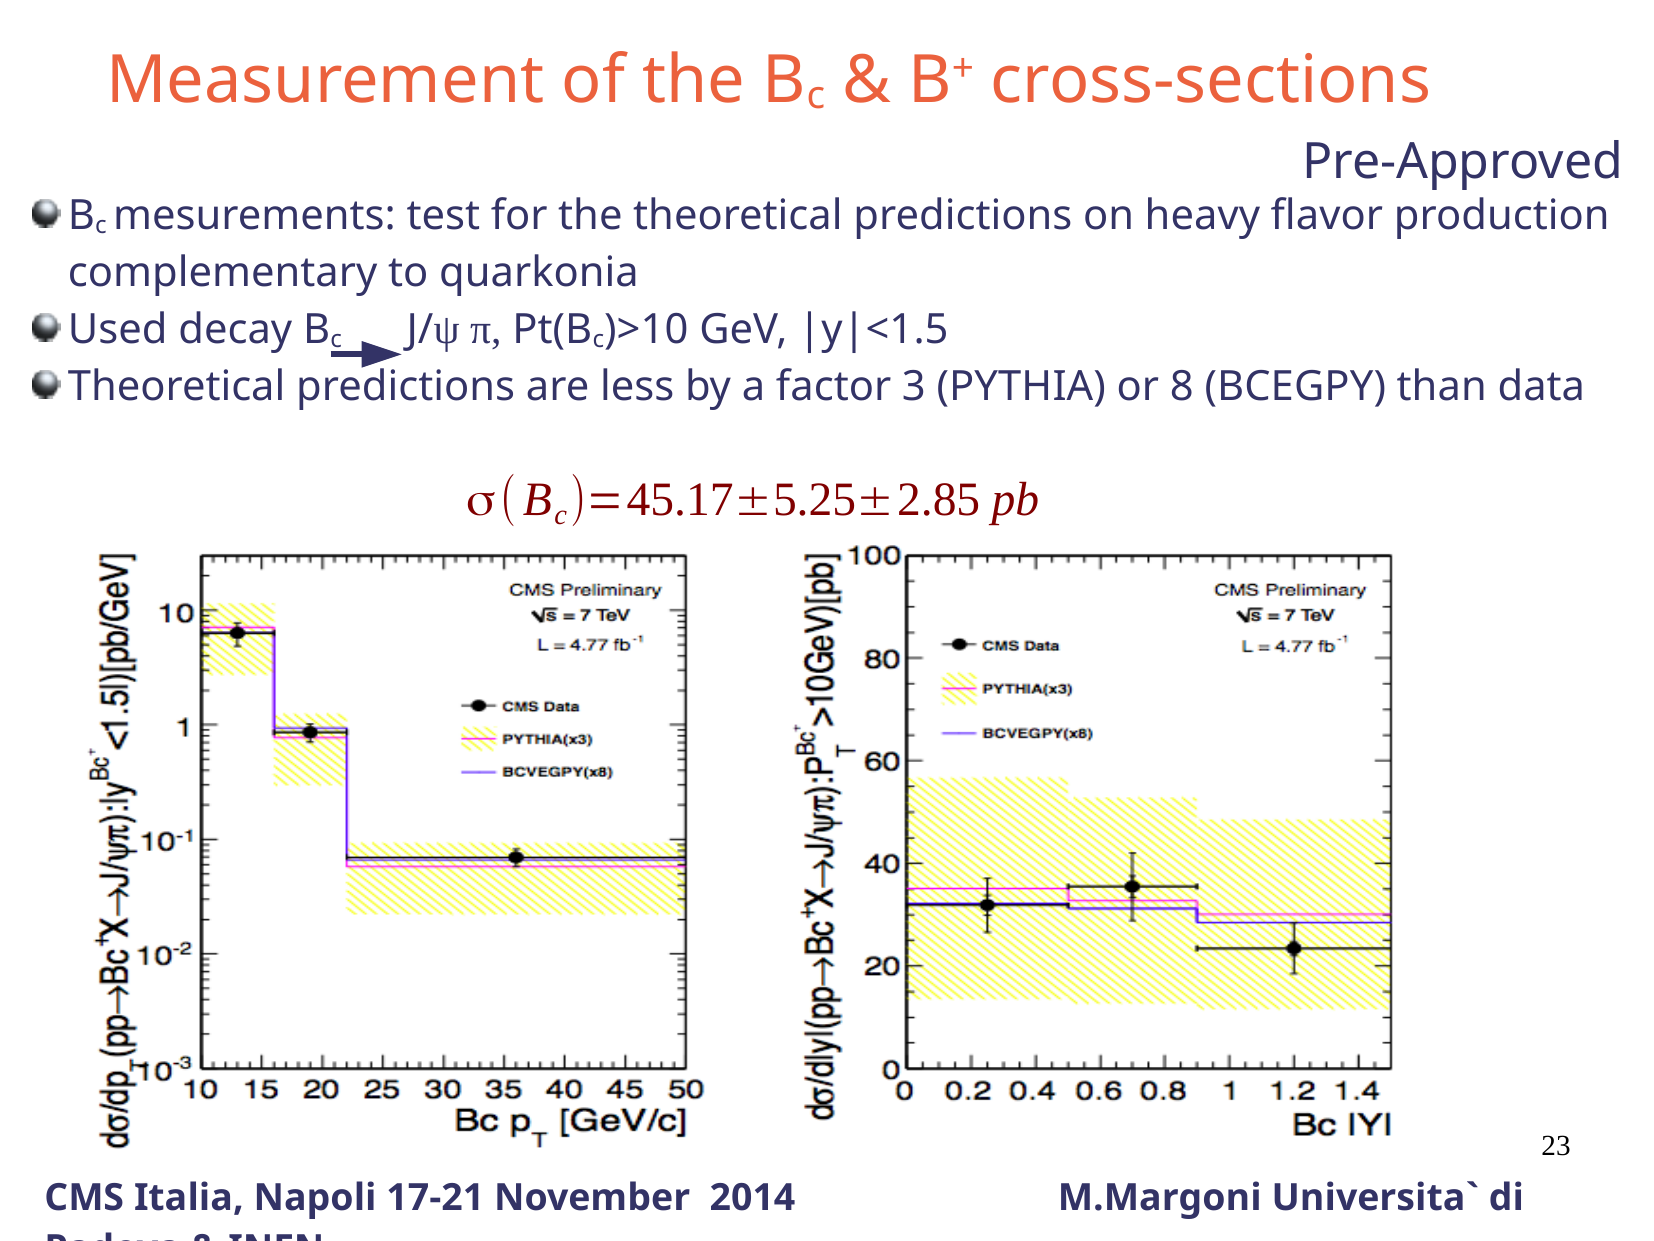

Measurement of the Bc & B+ cross-sections
Pre-Approved
Bc mesurements: test for the theoretical predictions on heavy flavor production complementary to quarkonia
Used decay Bc J/ψ π, Pt(Bc)>10 GeV, |y|<1.5
Theoretical predictions are less by a factor 3 (PYTHIA) or 8 (BCEGPY) than data
23
CMS Italia, Napoli 17-21 November 2014 M.Margoni Universita` di Padova & INFN